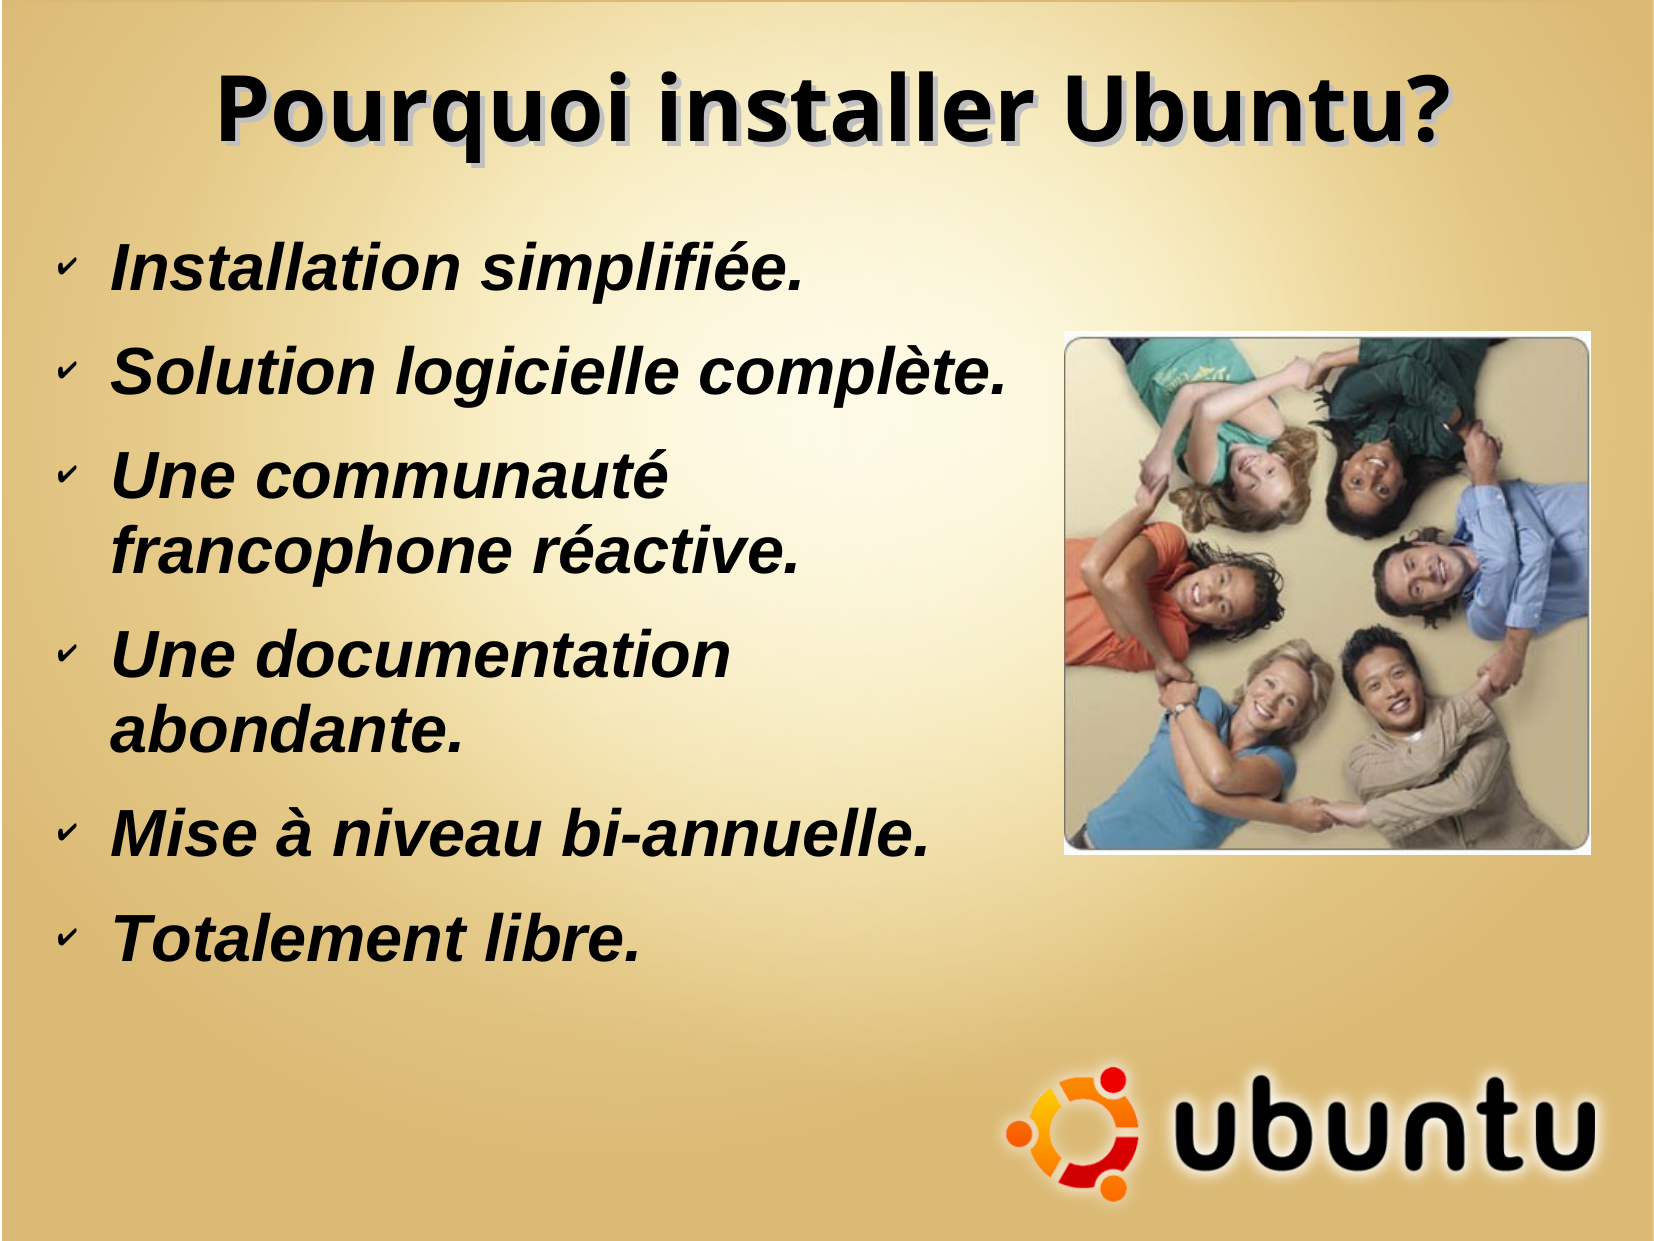

Pourquoi installer Ubuntu?
# Installation simplifiée.
Solution logicielle complète.
Une communauté francophone réactive.
Une documentation abondante.
Mise à niveau bi-annuelle.
Totalement libre.